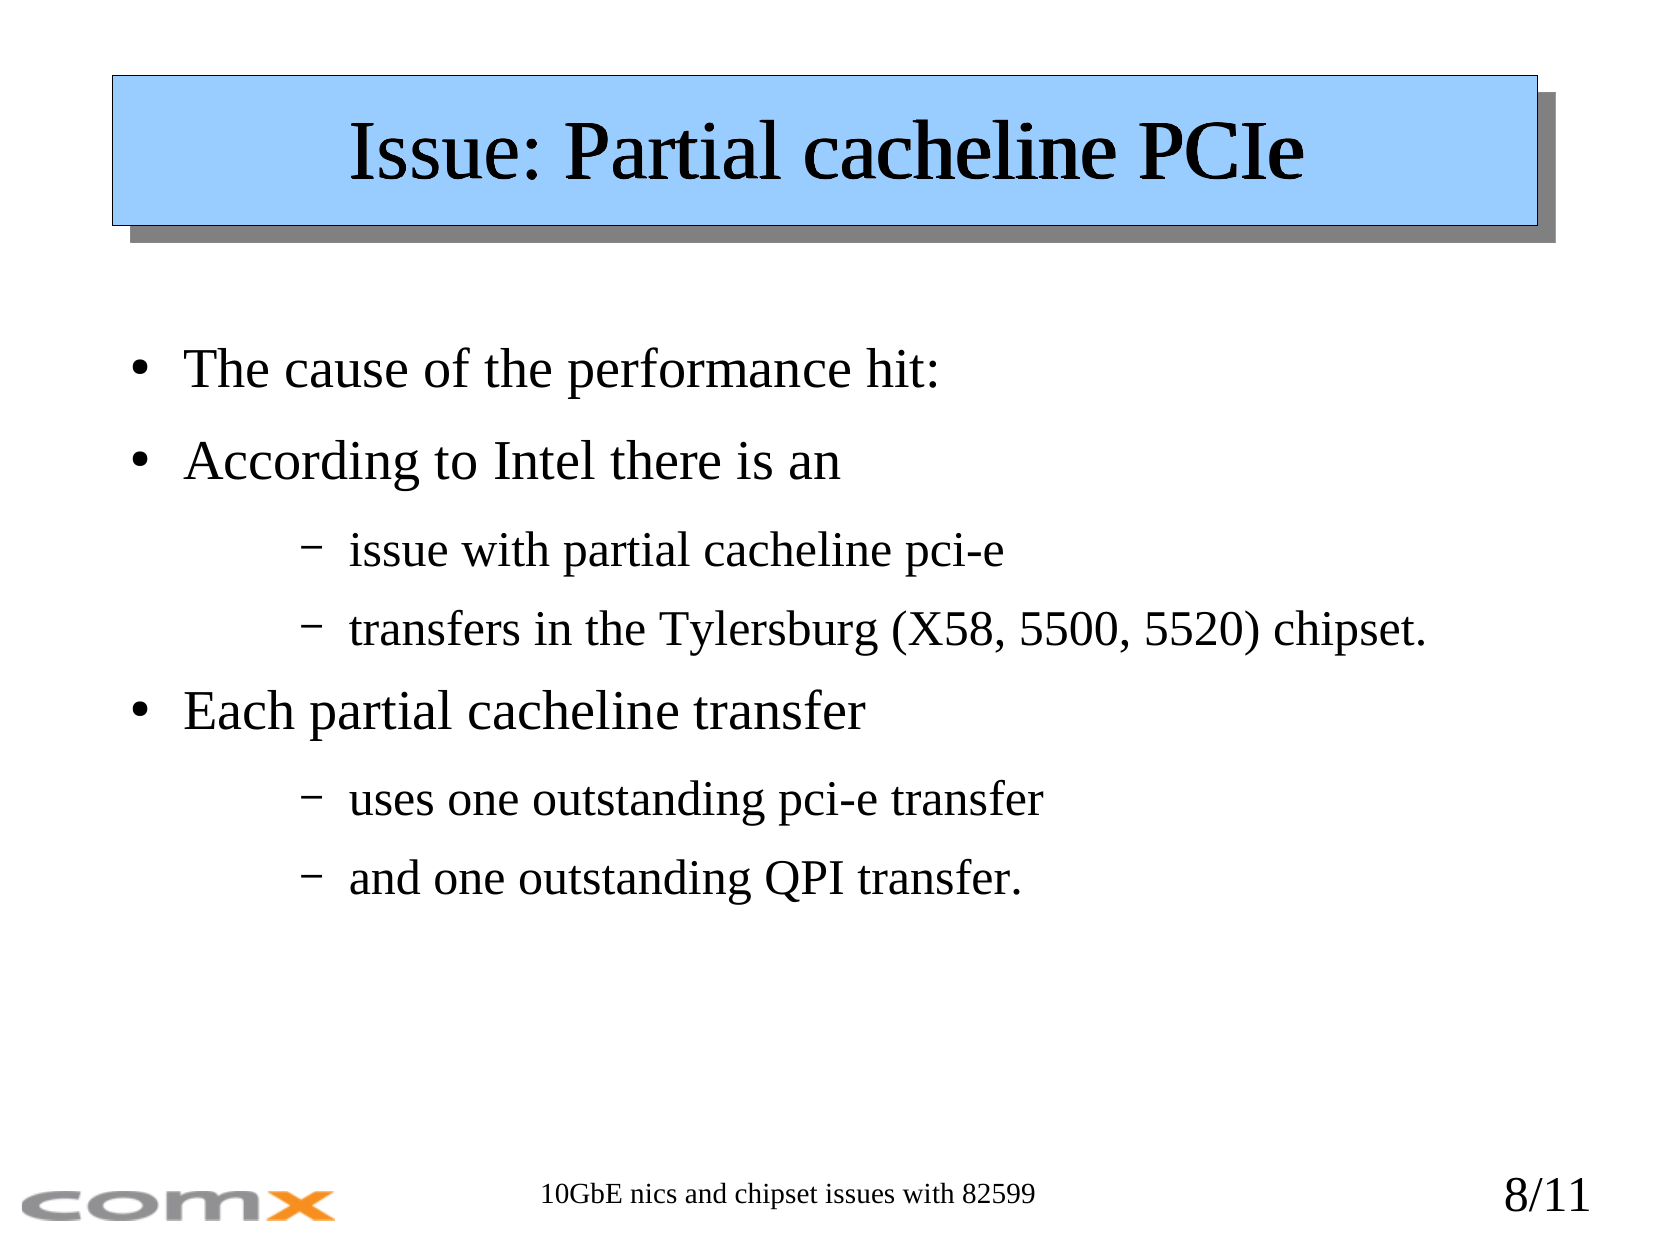

# Issue: Partial cacheline PCIe
The cause of the performance hit:
According to Intel there is an
issue with partial cacheline pci-e
transfers in the Tylersburg (X58, 5500, 5520) chipset.
Each partial cacheline transfer
uses one outstanding pci-e transfer
and one outstanding QPI transfer.